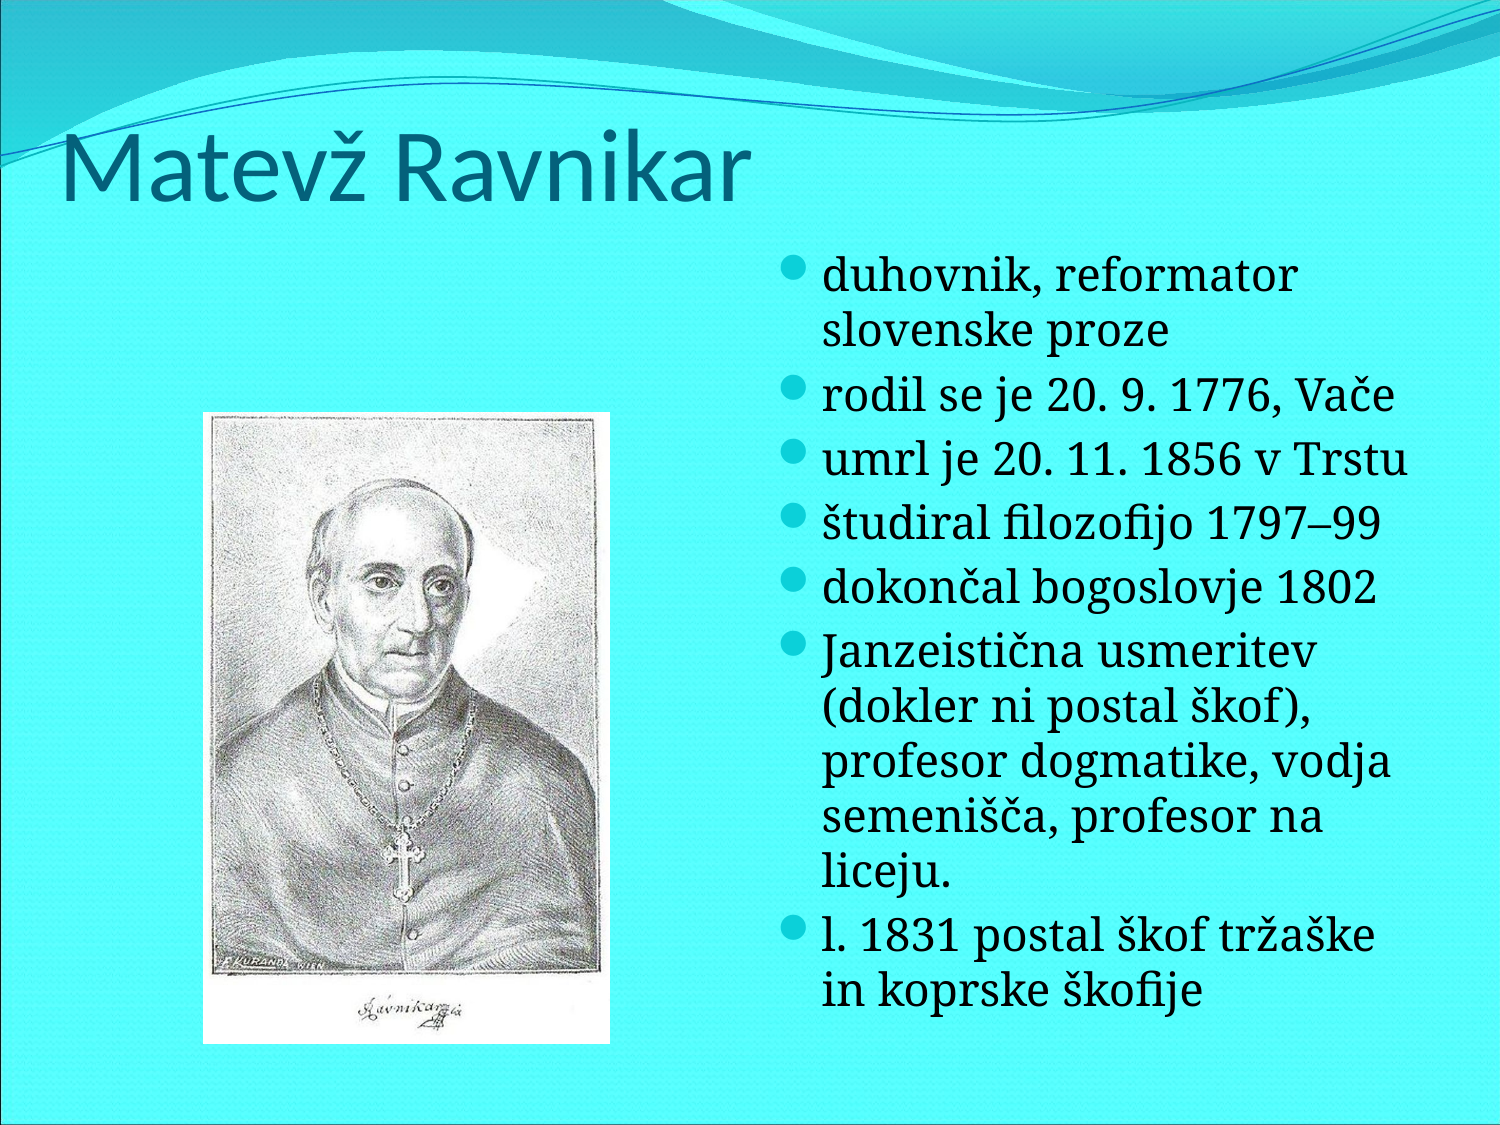

# Matevž Ravnikar
duhovnik, reformator slovenske proze
rodil se je 20. 9. 1776, Vače
umrl je 20. 11. 1856 v Trstu
študiral filozofijo 1797–99
dokončal bogoslovje 1802
Janzeistična usmeritev (dokler ni postal škof), profesor dogmatike, vodja semenišča, profesor na liceju.
l. 1831 postal škof tržaške in koprske škofije